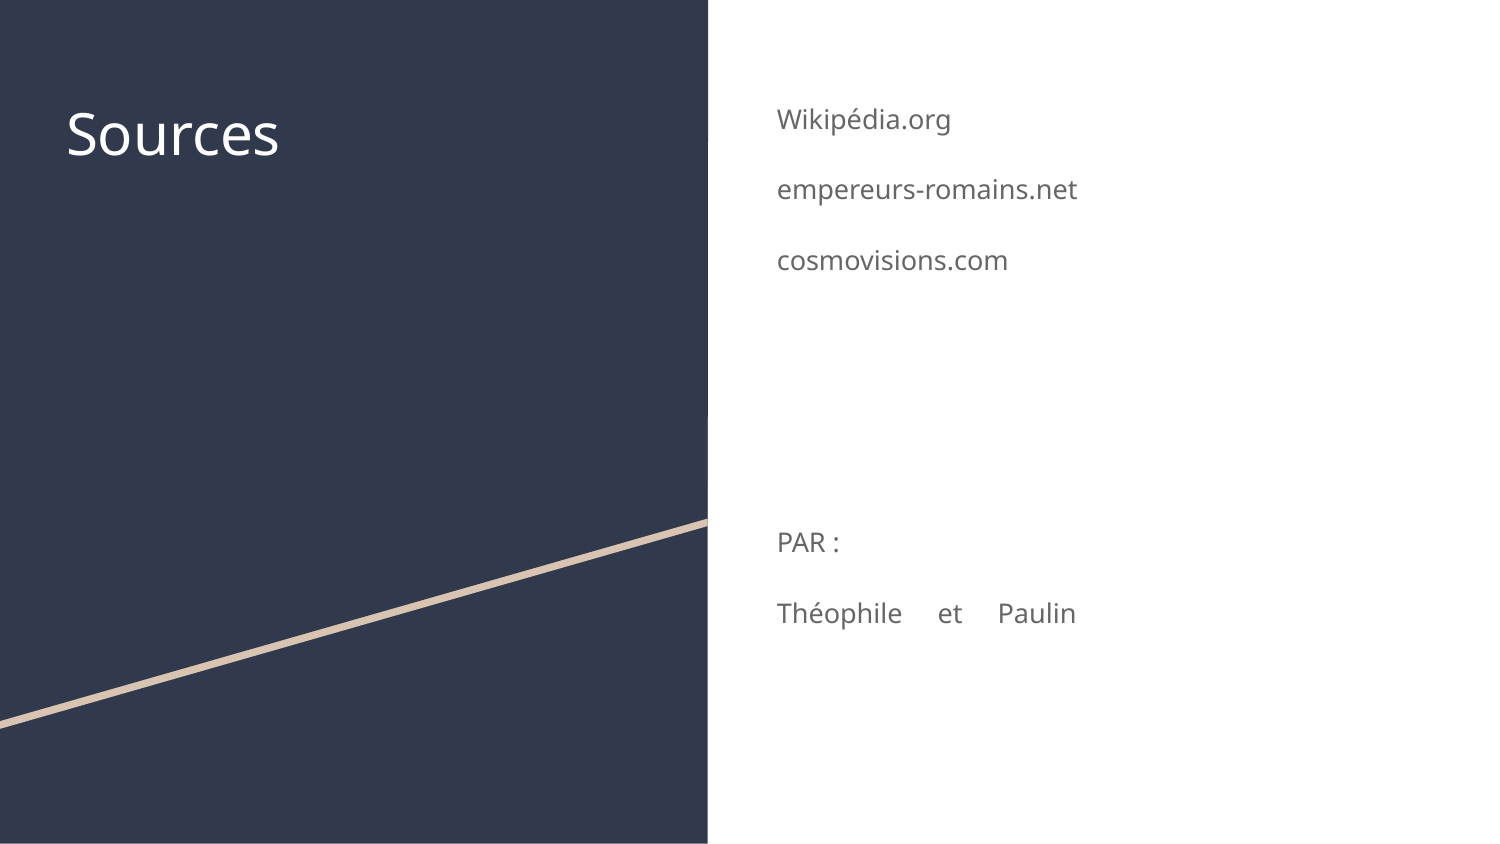

# Sources
Wikipédia.org
empereurs-romains.net
cosmovisions.com
PAR :
Théophile et Paulin